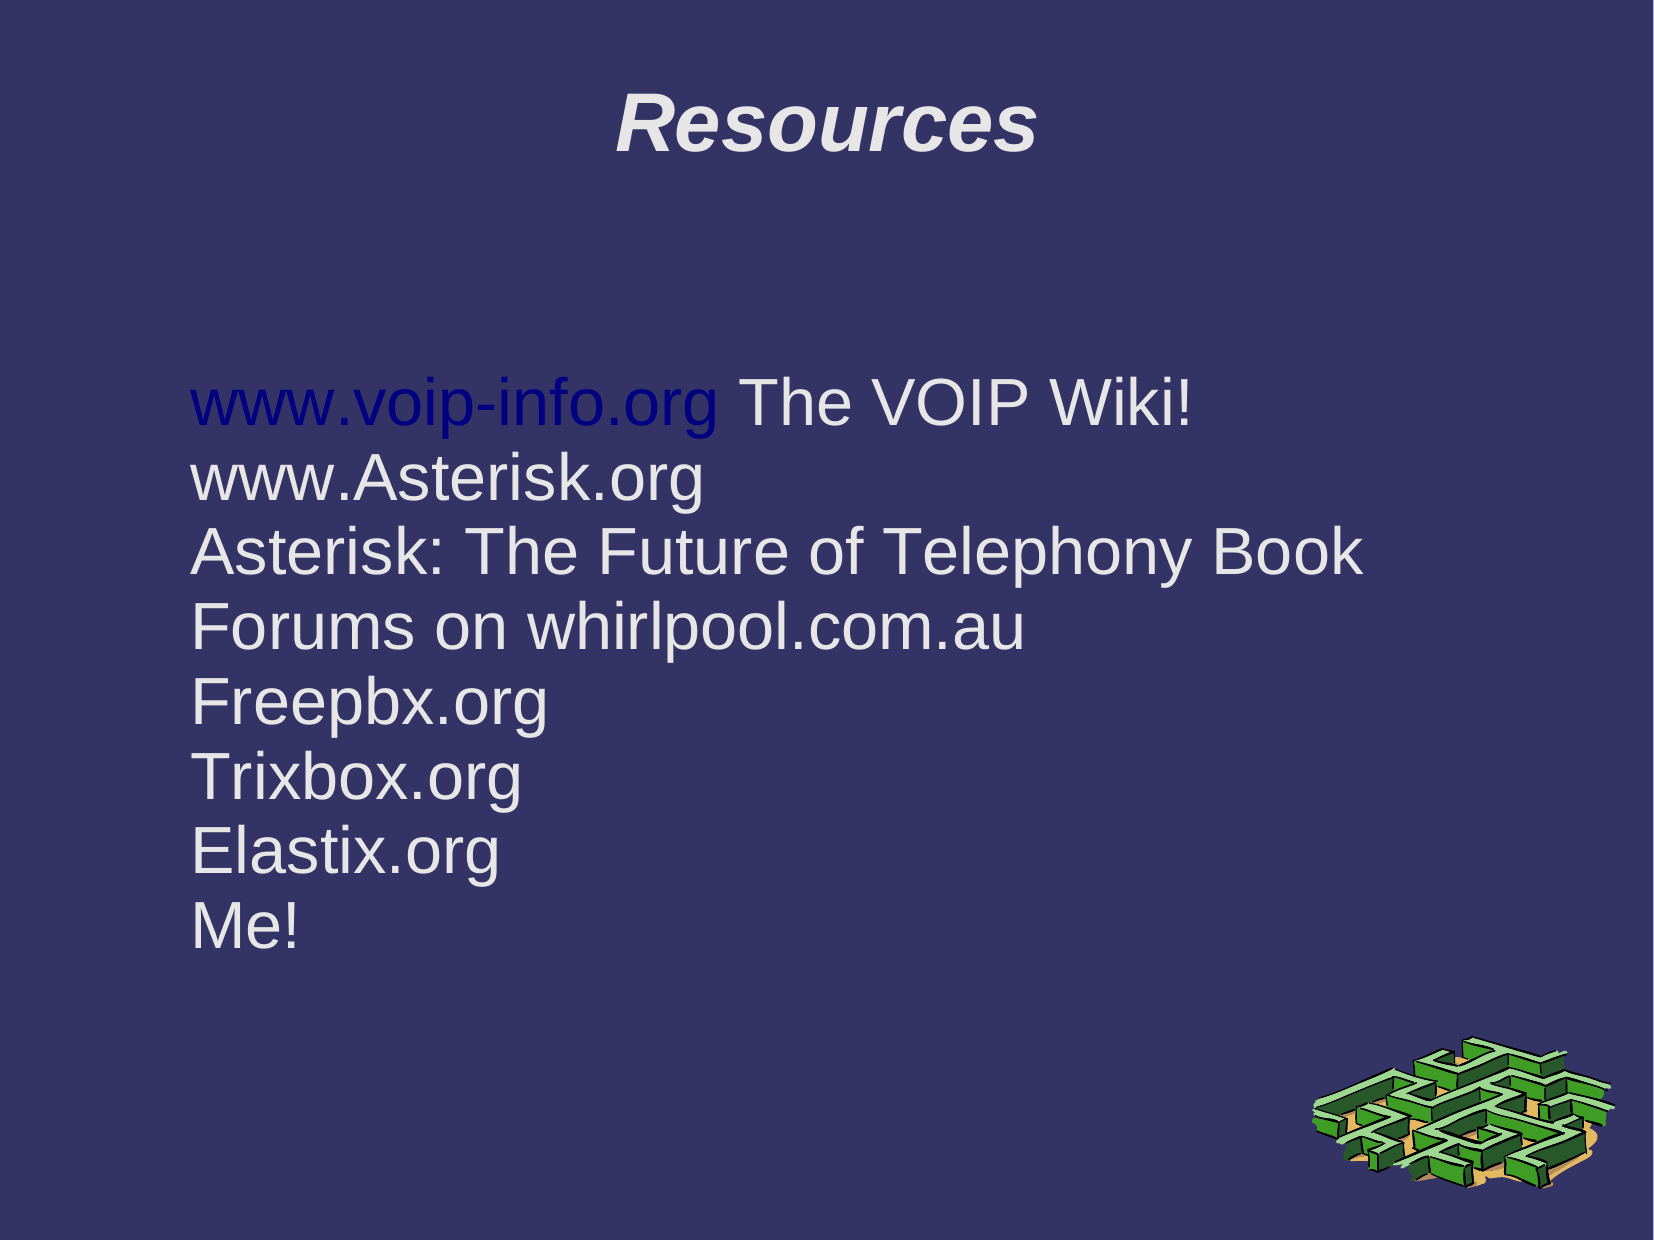

# Resources
www.voip-info.org The VOIP Wiki!
www.Asterisk.org
Asterisk: The Future of Telephony Book
Forums on whirlpool.com.au
Freepbx.org
Trixbox.org
Elastix.org
Me!